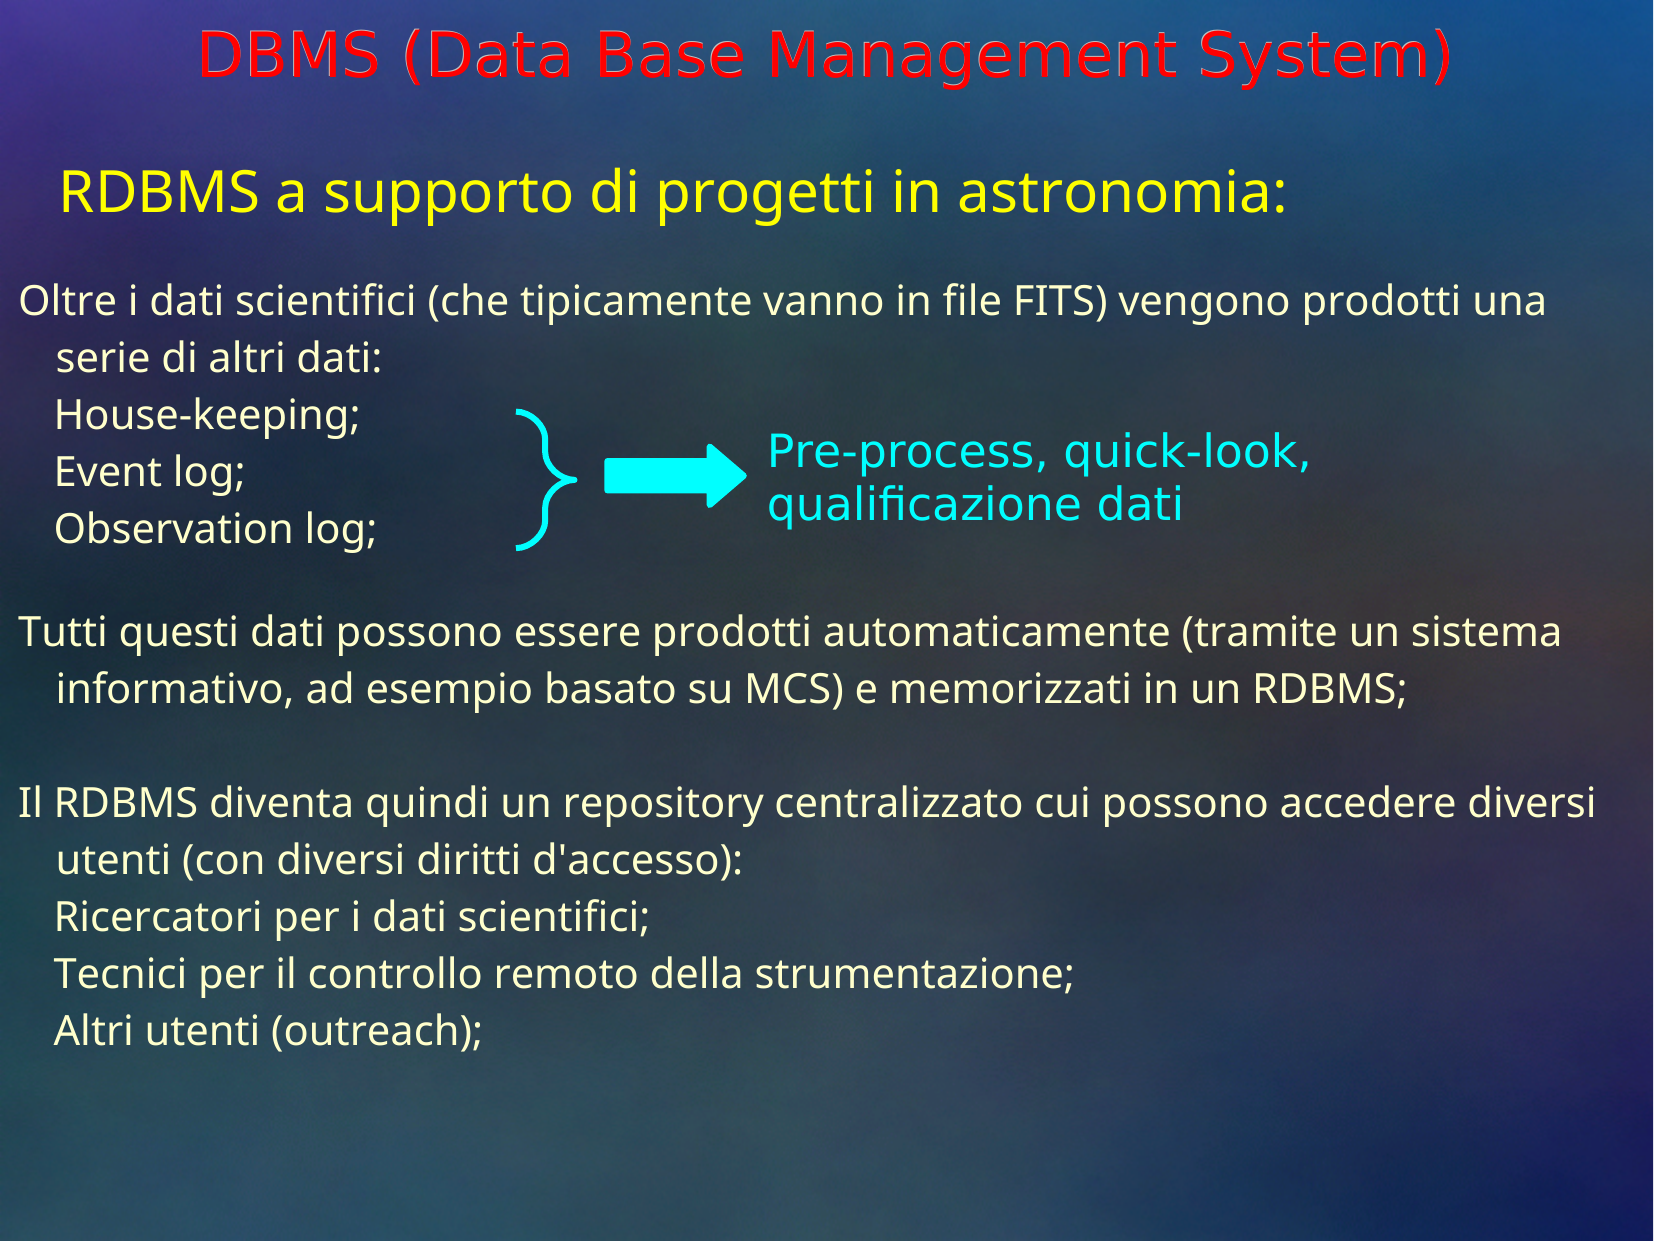

RDBMS a supporto di progetti in astronomia:
Oltre i dati scientifici (che tipicamente vanno in file FITS) vengono prodotti una serie di altri dati:
House-keeping;
Event log;
Observation log;
Pre-process, quick-look, qualificazione dati
Tutti questi dati possono essere prodotti automaticamente (tramite un sistema informativo, ad esempio basato su MCS) e memorizzati in un RDBMS;
Il RDBMS diventa quindi un repository centralizzato cui possono accedere diversi utenti (con diversi diritti d'accesso):
Ricercatori per i dati scientifici;
Tecnici per il controllo remoto della strumentazione;
Altri utenti (outreach);